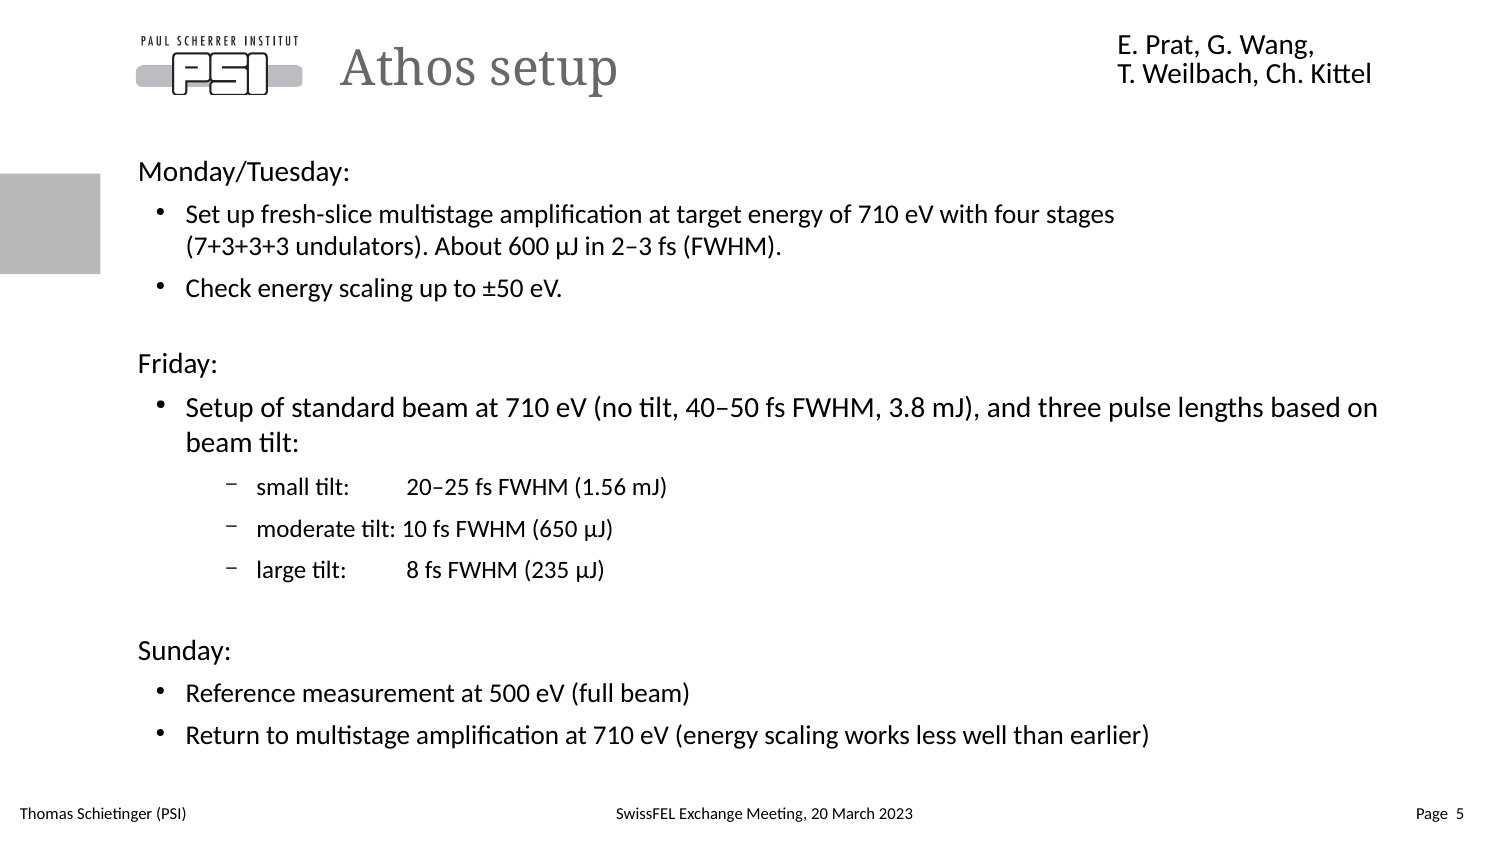

E. Prat, G. Wang,
T. Weilbach, Ch. Kittel
# Athos setup
Monday/Tuesday:
Set up fresh-slice multistage amplification at target energy of 710 eV with four stages
(7+3+3+3 undulators). About 600 µJ in 2–3 fs (FWHM).
Check energy scaling up to ±50 eV.
Friday:
Setup of standard beam at 710 eV (no tilt, 40–50 fs FWHM, 3.8 mJ), and three pulse lengths based on beam tilt:
small tilt: 	20–25 fs FWHM (1.56 mJ)
moderate tilt: 10 fs FWHM (650 µJ)
large tilt:	8 fs FWHM (235 µJ)
Sunday:
Reference measurement at 500 eV (full beam)
Return to multistage amplification at 710 eV (energy scaling works less well than earlier)